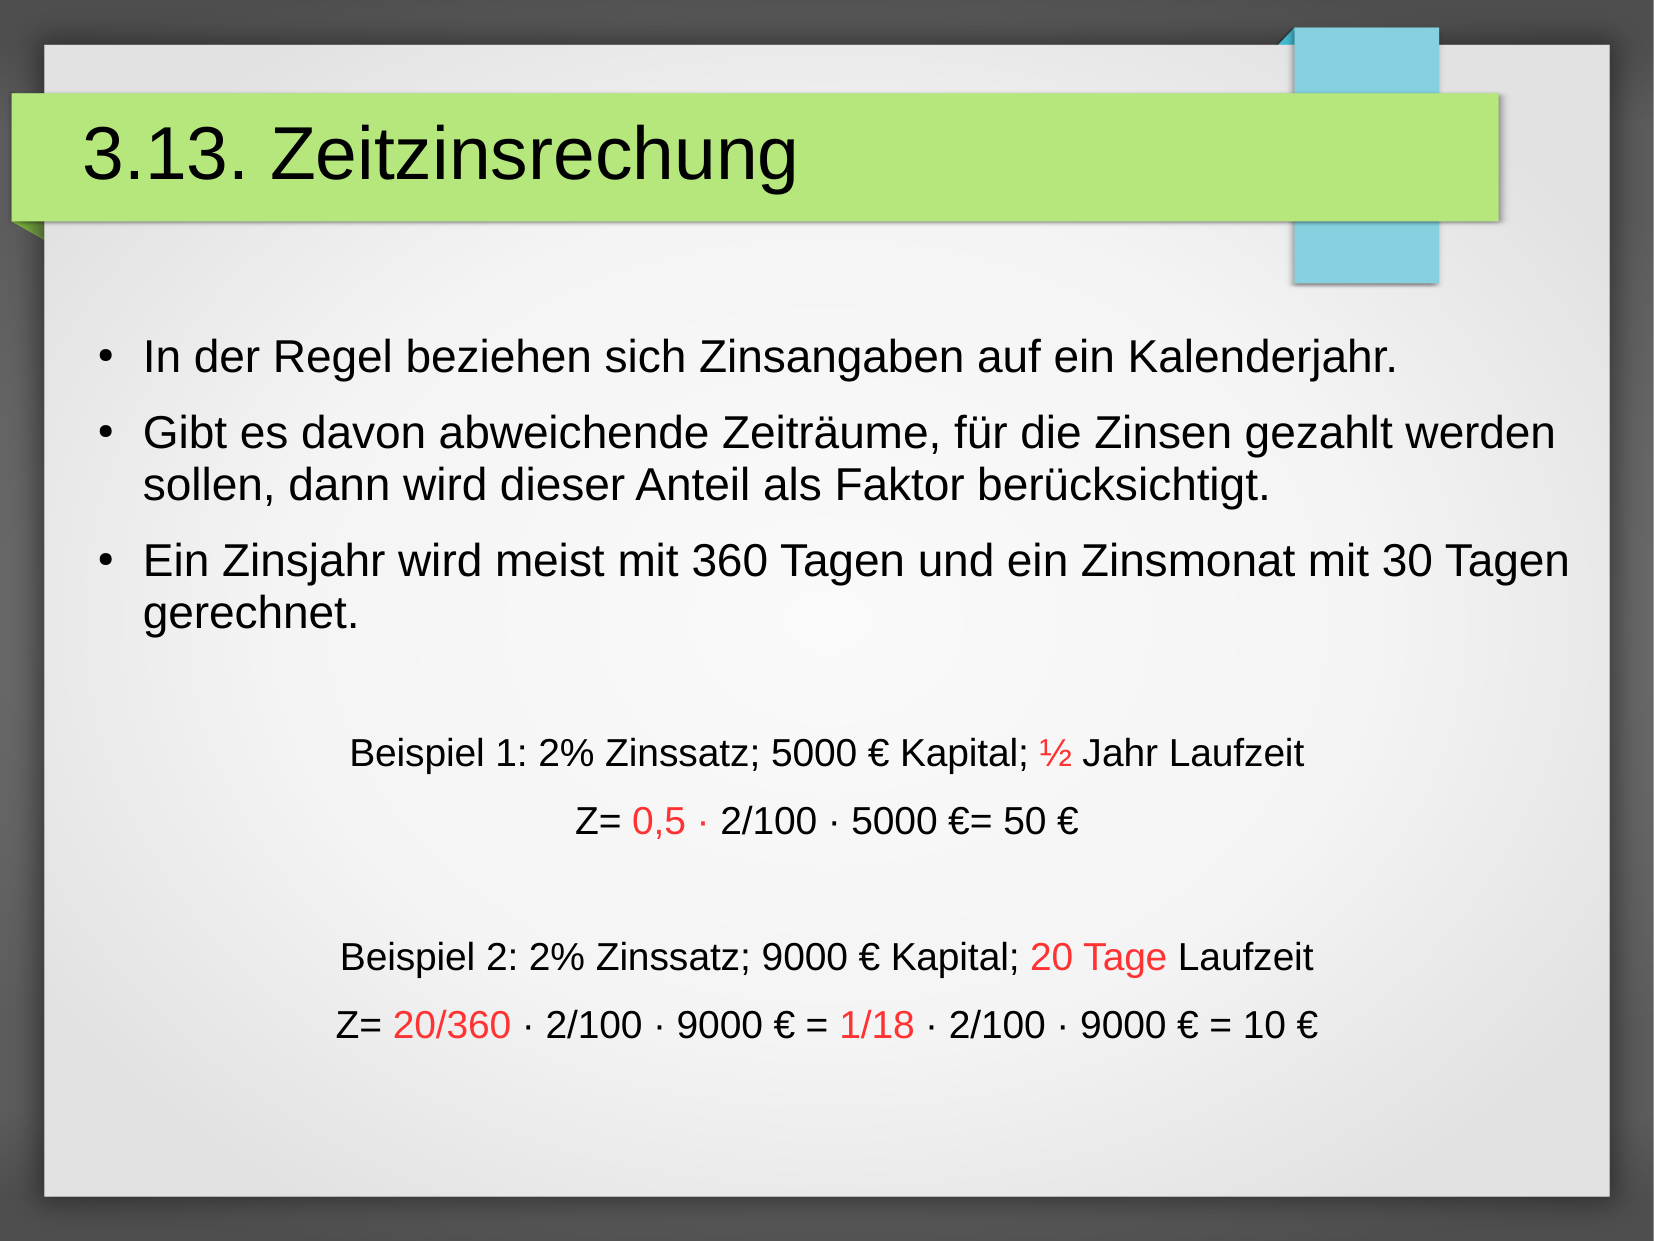

3.13. Zeitzinsrechung
# In der Regel beziehen sich Zinsangaben auf ein Kalenderjahr.
Gibt es davon abweichende Zeiträume, für die Zinsen gezahlt werden sollen, dann wird dieser Anteil als Faktor berücksichtigt.
Ein Zinsjahr wird meist mit 360 Tagen und ein Zinsmonat mit 30 Tagen gerechnet.
Beispiel 1: 2% Zinssatz; 5000 € Kapital; ½ Jahr Laufzeit
Z= 0,5 · 2/100 · 5000 €= 50 €
Beispiel 2: 2% Zinssatz; 9000 € Kapital; 20 Tage Laufzeit
Z= 20/360 · 2/100 · 9000 € = 1/18 · 2/100 · 9000 € = 10 €